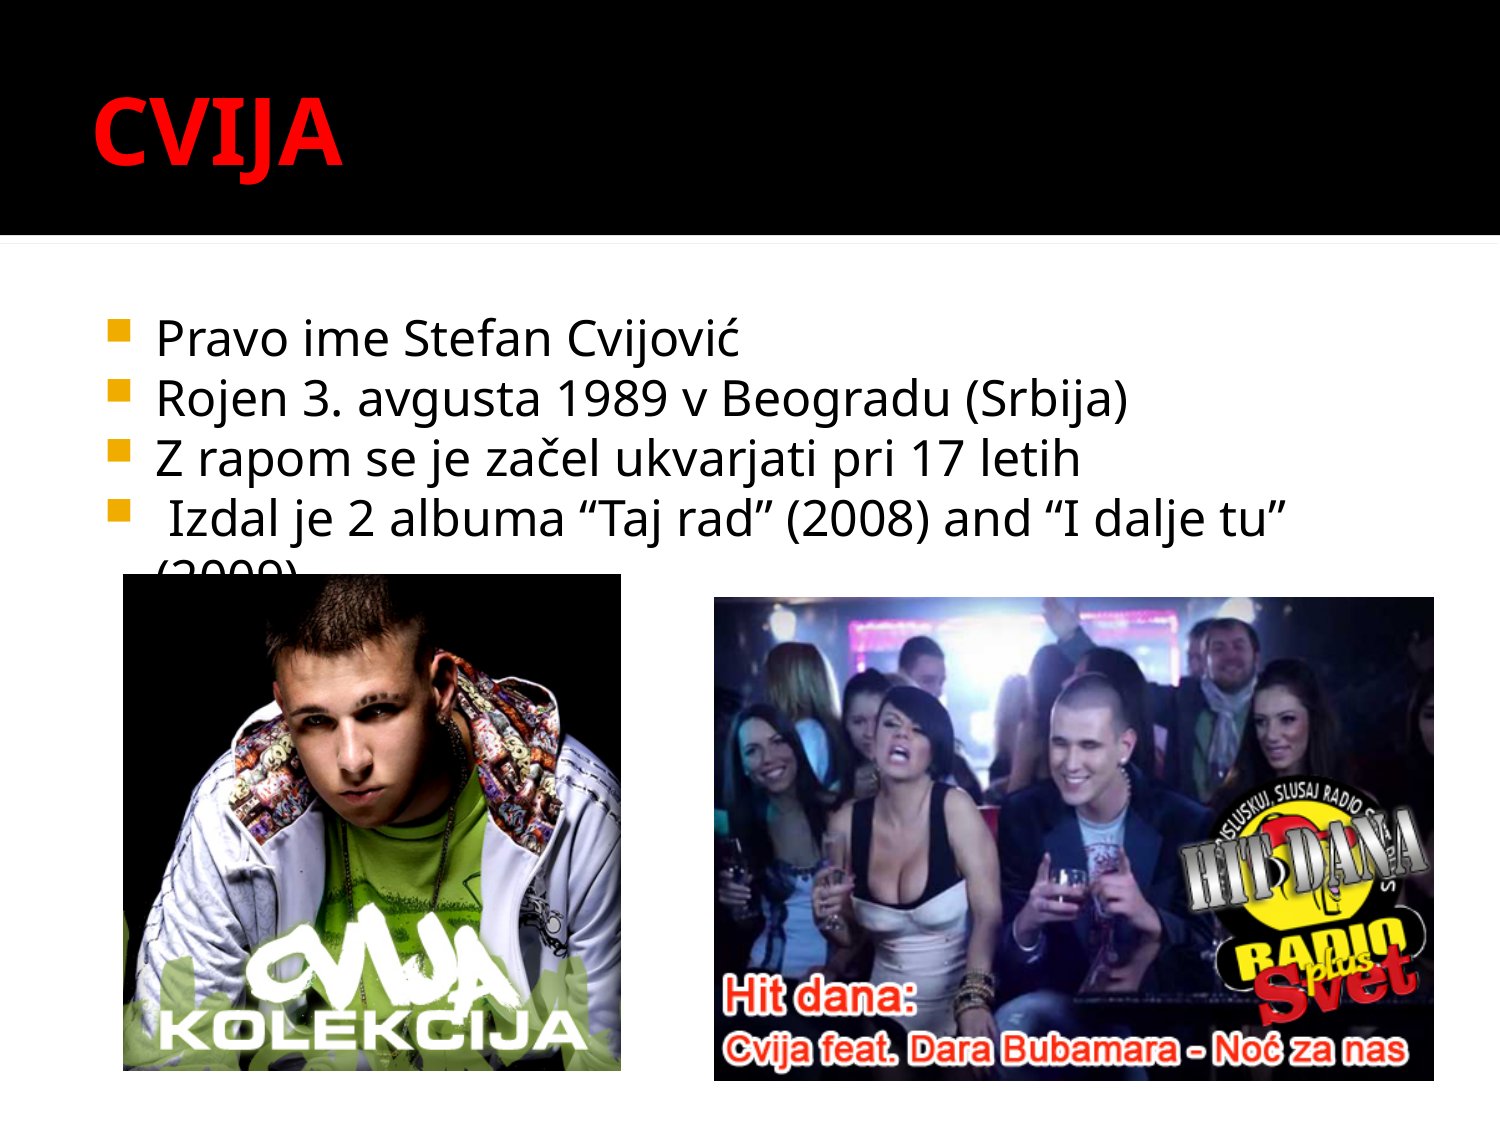

# CVIJA
Pravo ime Stefan Cvijović
Rojen 3. avgusta 1989 v Beogradu (Srbija)
Z rapom se je začel ukvarjati pri 17 letih
 Izdal je 2 albuma “Taj rad” (2008) and “I dalje tu” (2009)